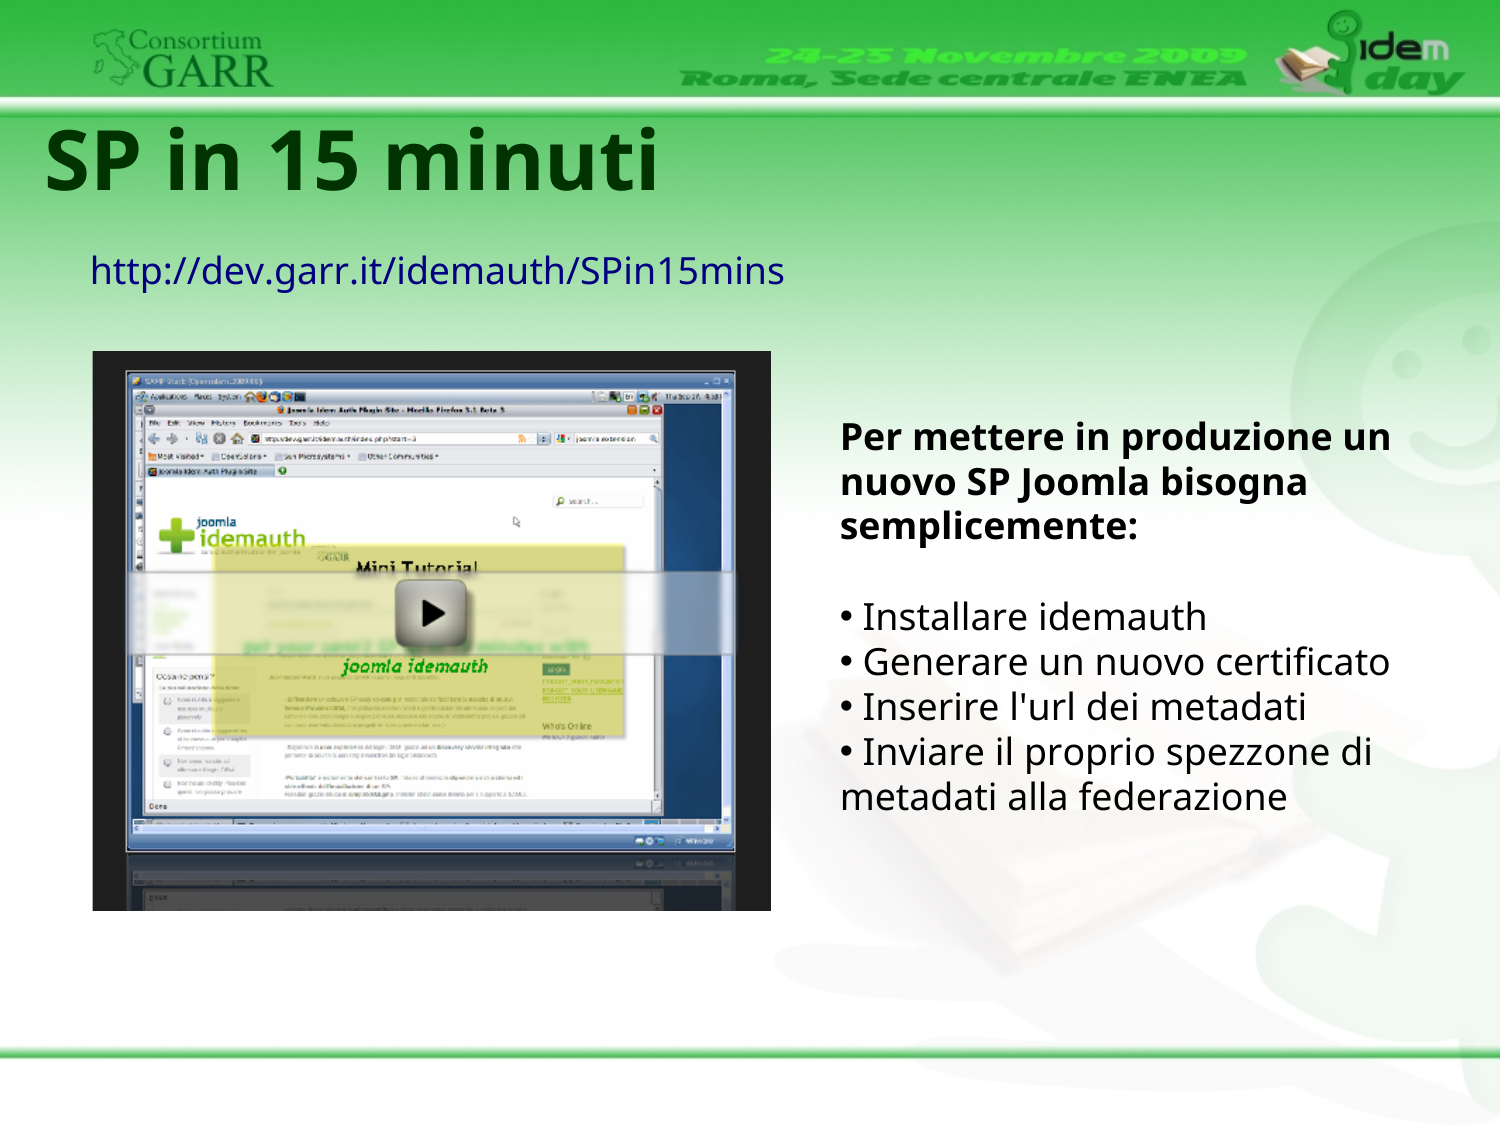

# SP in 15 minuti
http://dev.garr.it/idemauth/SPin15mins
Per mettere in produzione un nuovo SP Joomla bisogna semplicemente:
 Installare idemauth
 Generare un nuovo certificato
 Inserire l'url dei metadati
 Inviare il proprio spezzone di metadati alla federazione